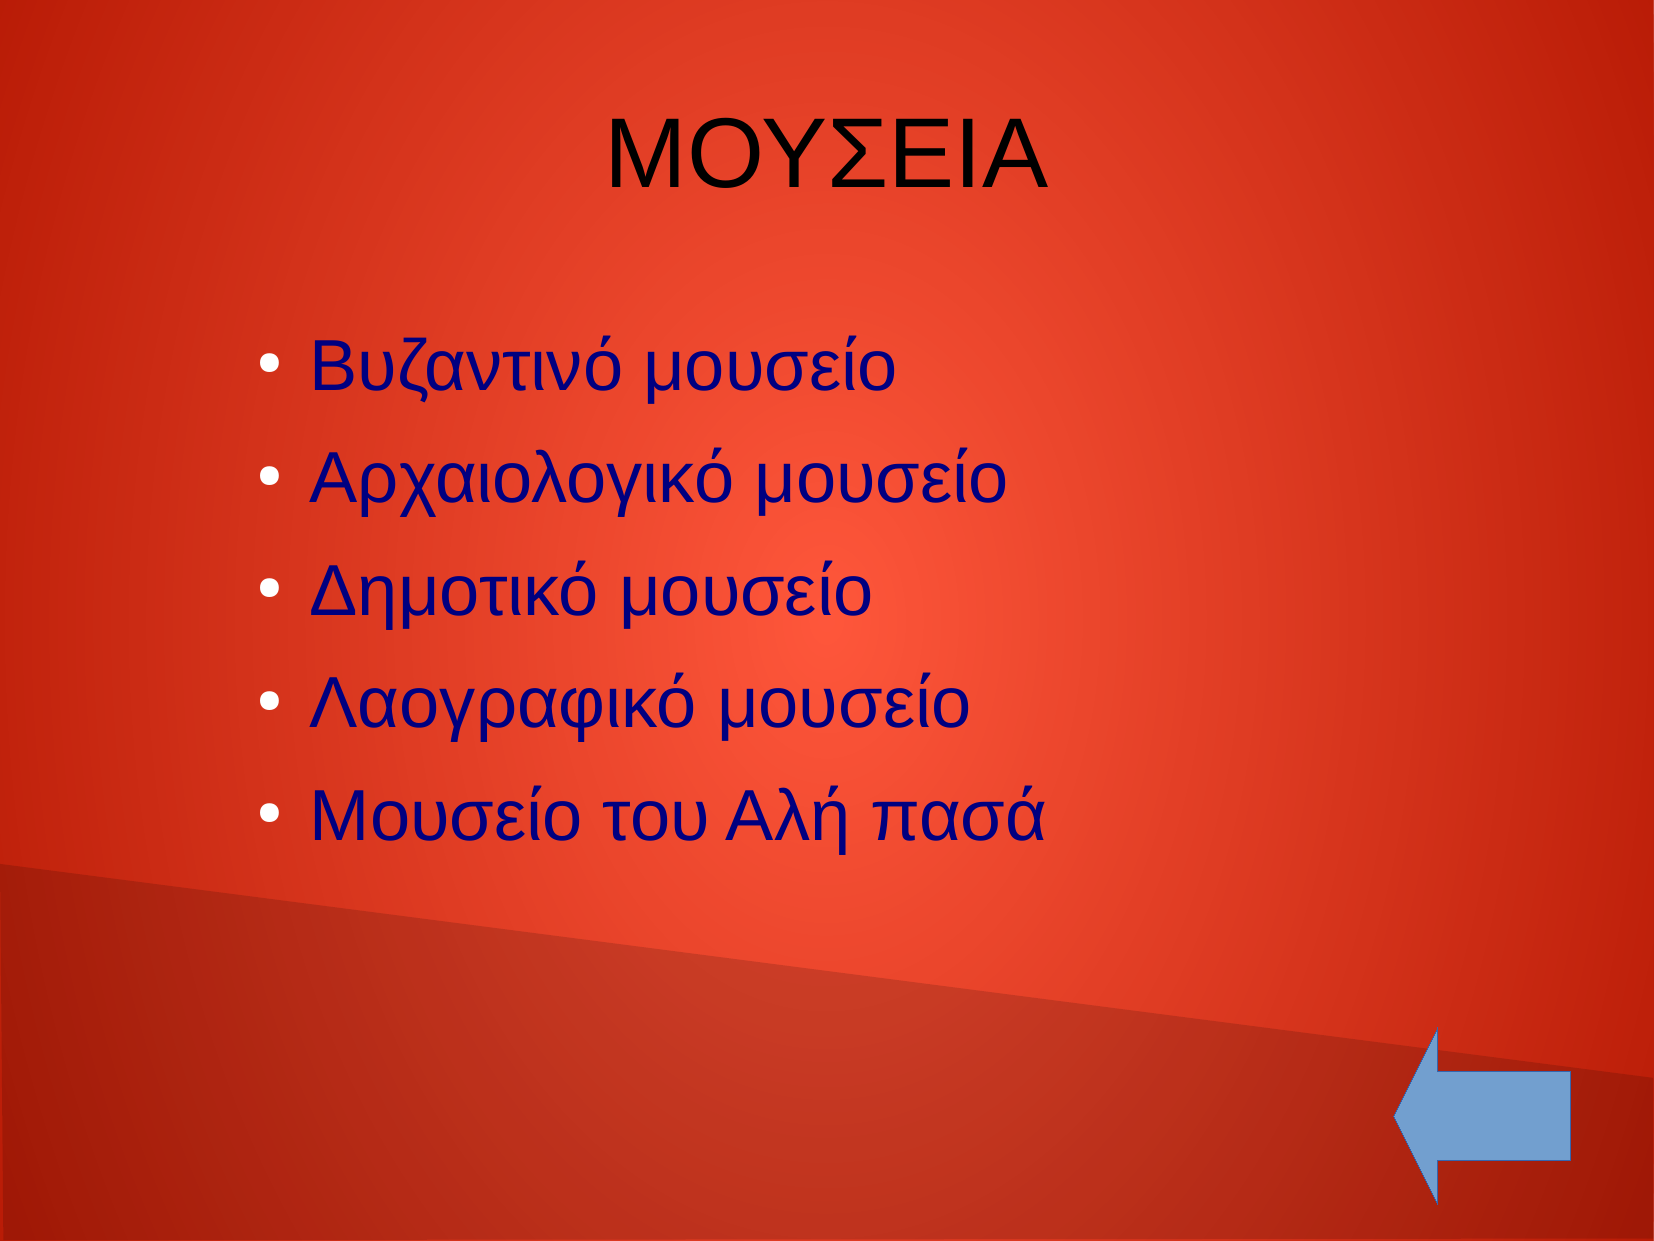

# ΜΟΥΣΕΙΑ
Βυζαντινό μουσείο
Αρχαιολογικό μουσείο
Δημοτικό μουσείο
Λαογραφικό μουσείο
Μουσείο του Αλή πασά